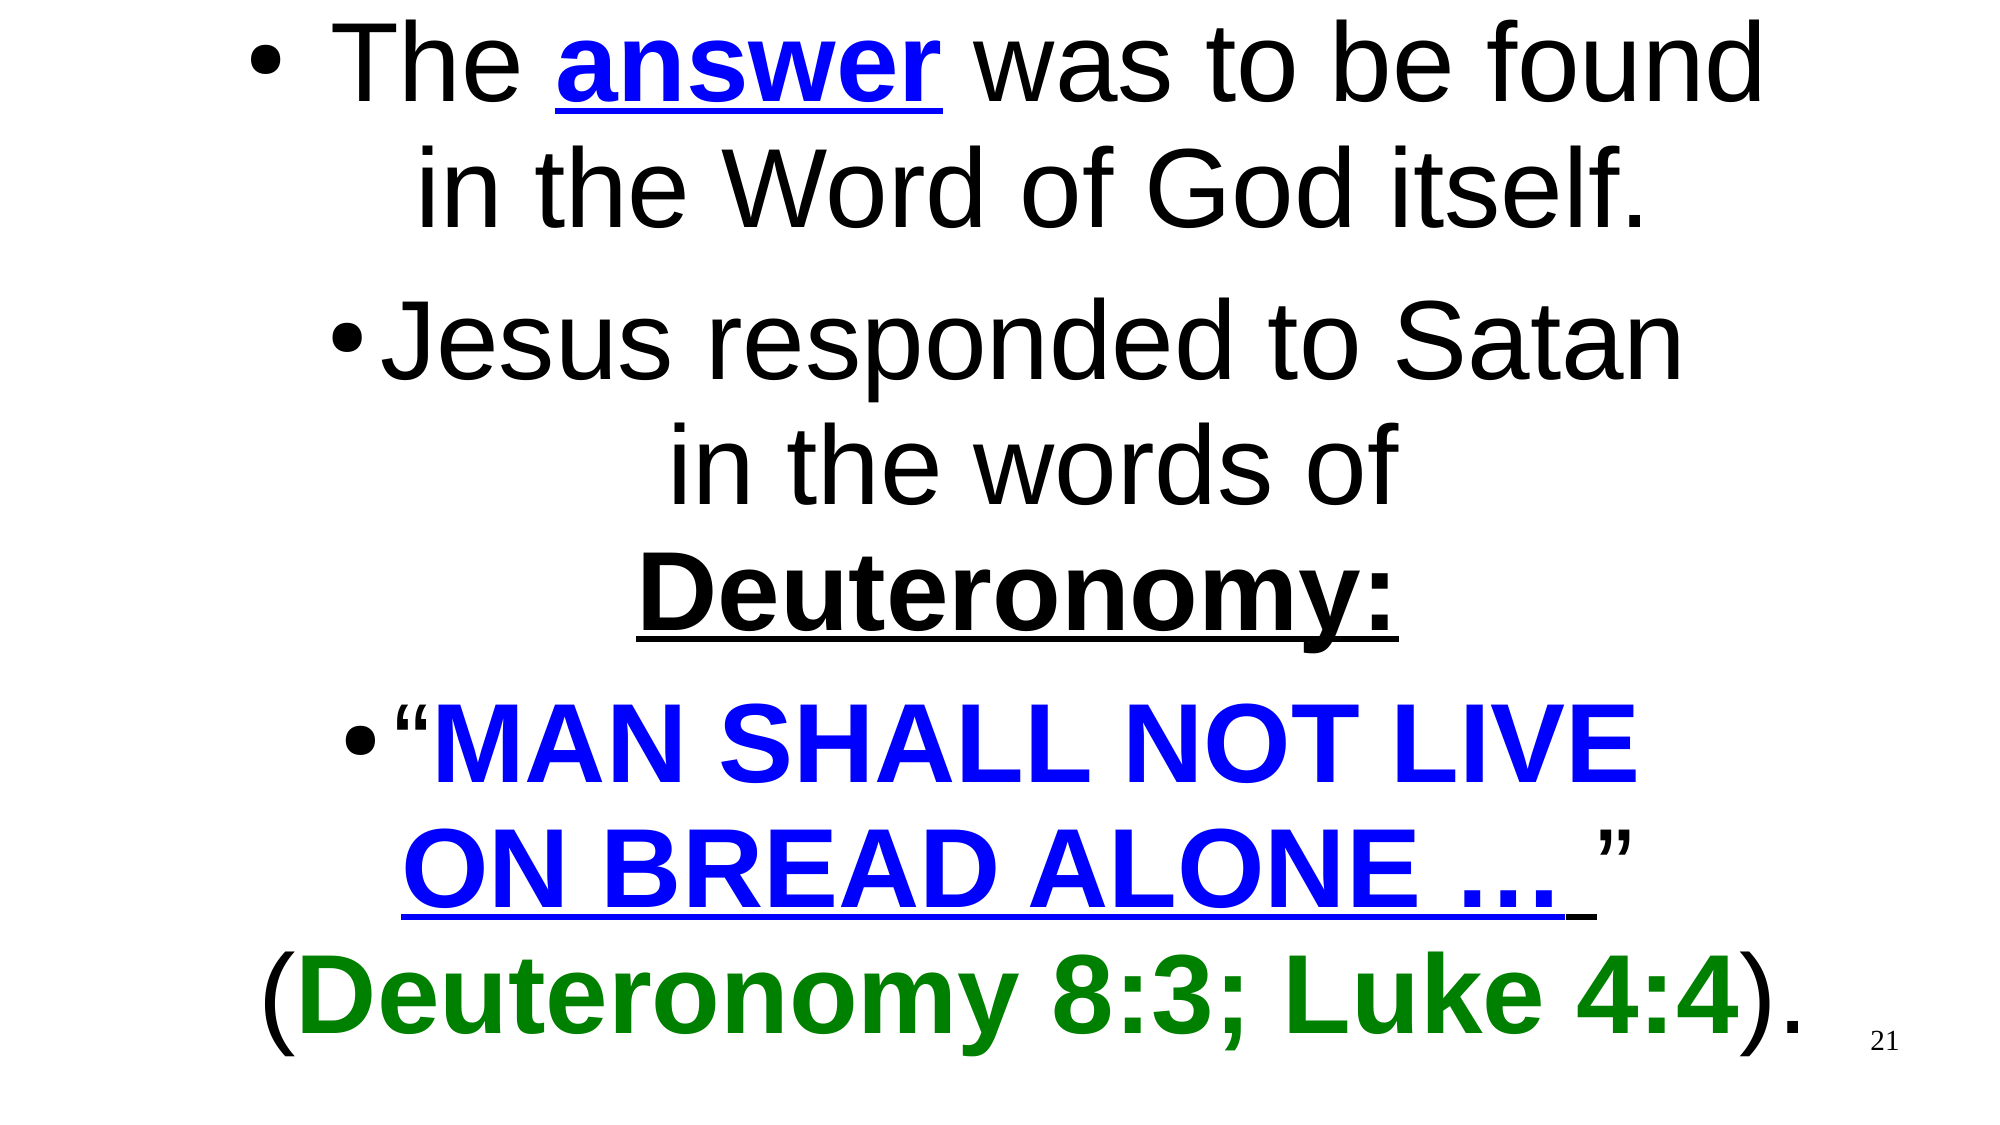

# The answer was to be found in the Word of God itself.
Jesus responded to Satan
 in the words of
Deuteronomy:
“MAN SHALL NOT LIVE
ON BREAD ALONE … ”
(Deuteronomy 8:3; Luke 4:4).
21